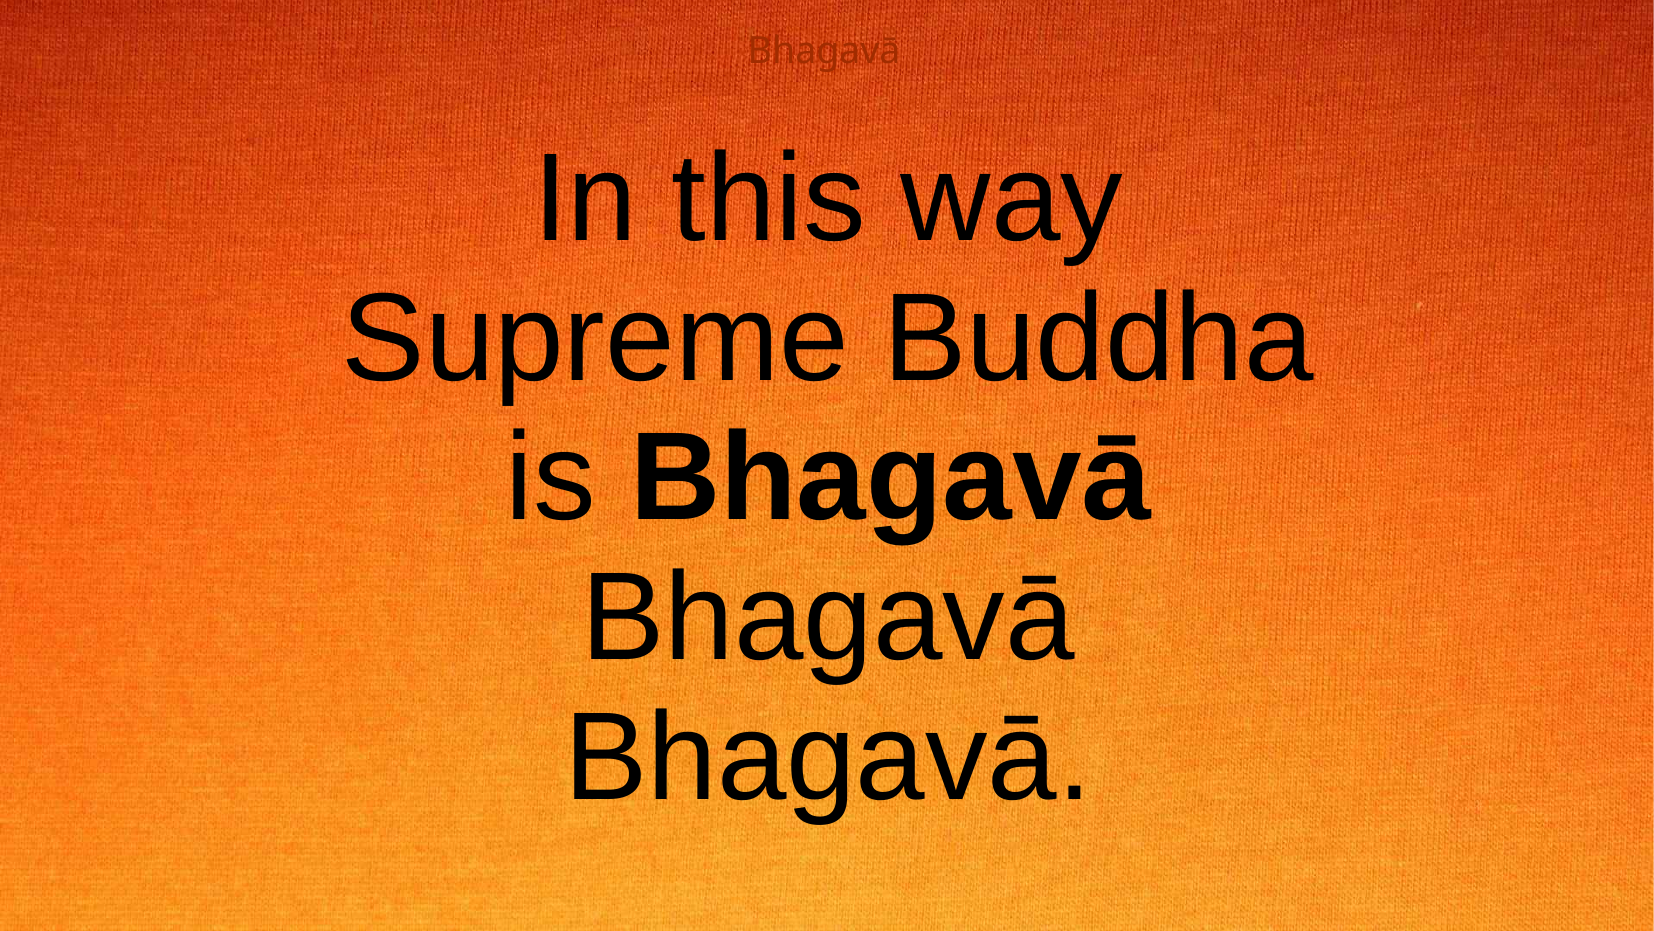

Bhagavā
# In this way
Supreme Buddha
is Bhagavā
Bhagavā
Bhagavā.